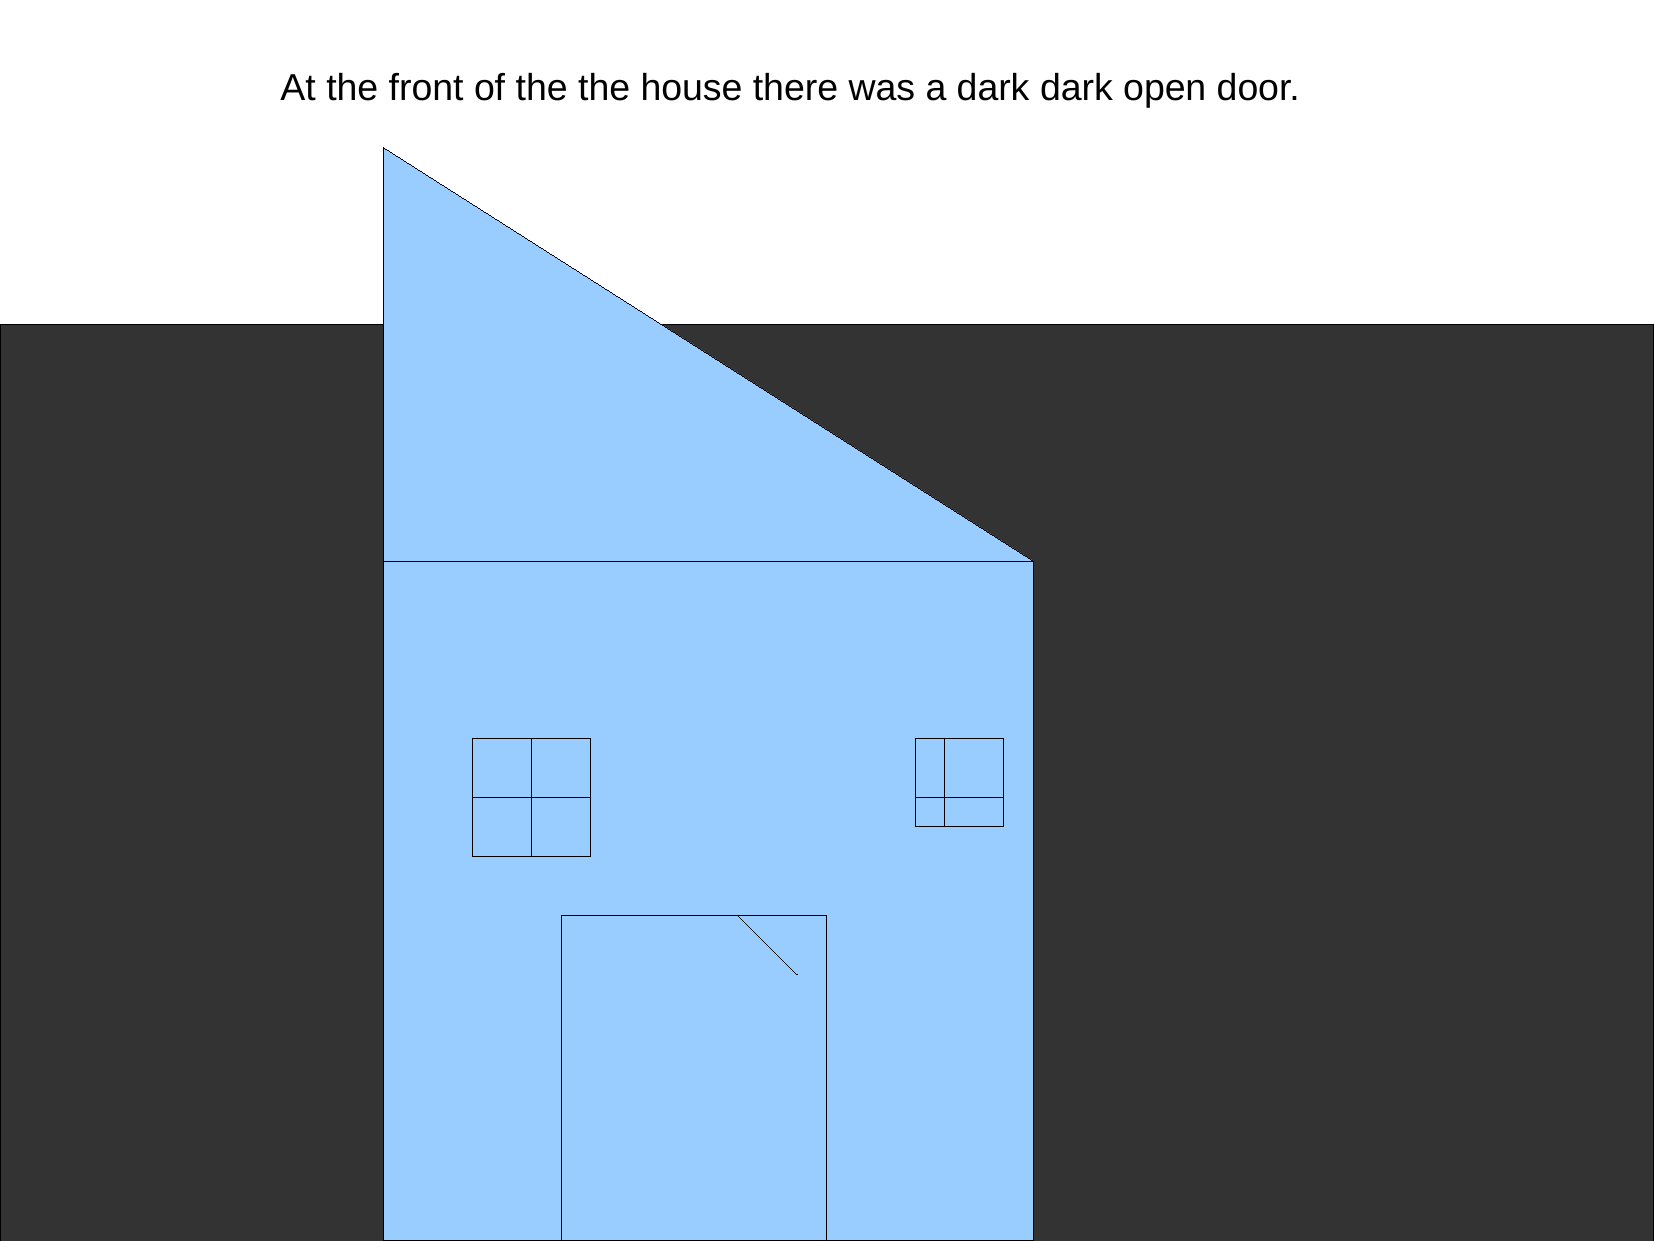

At the front of the the house there was a dark dark open door.